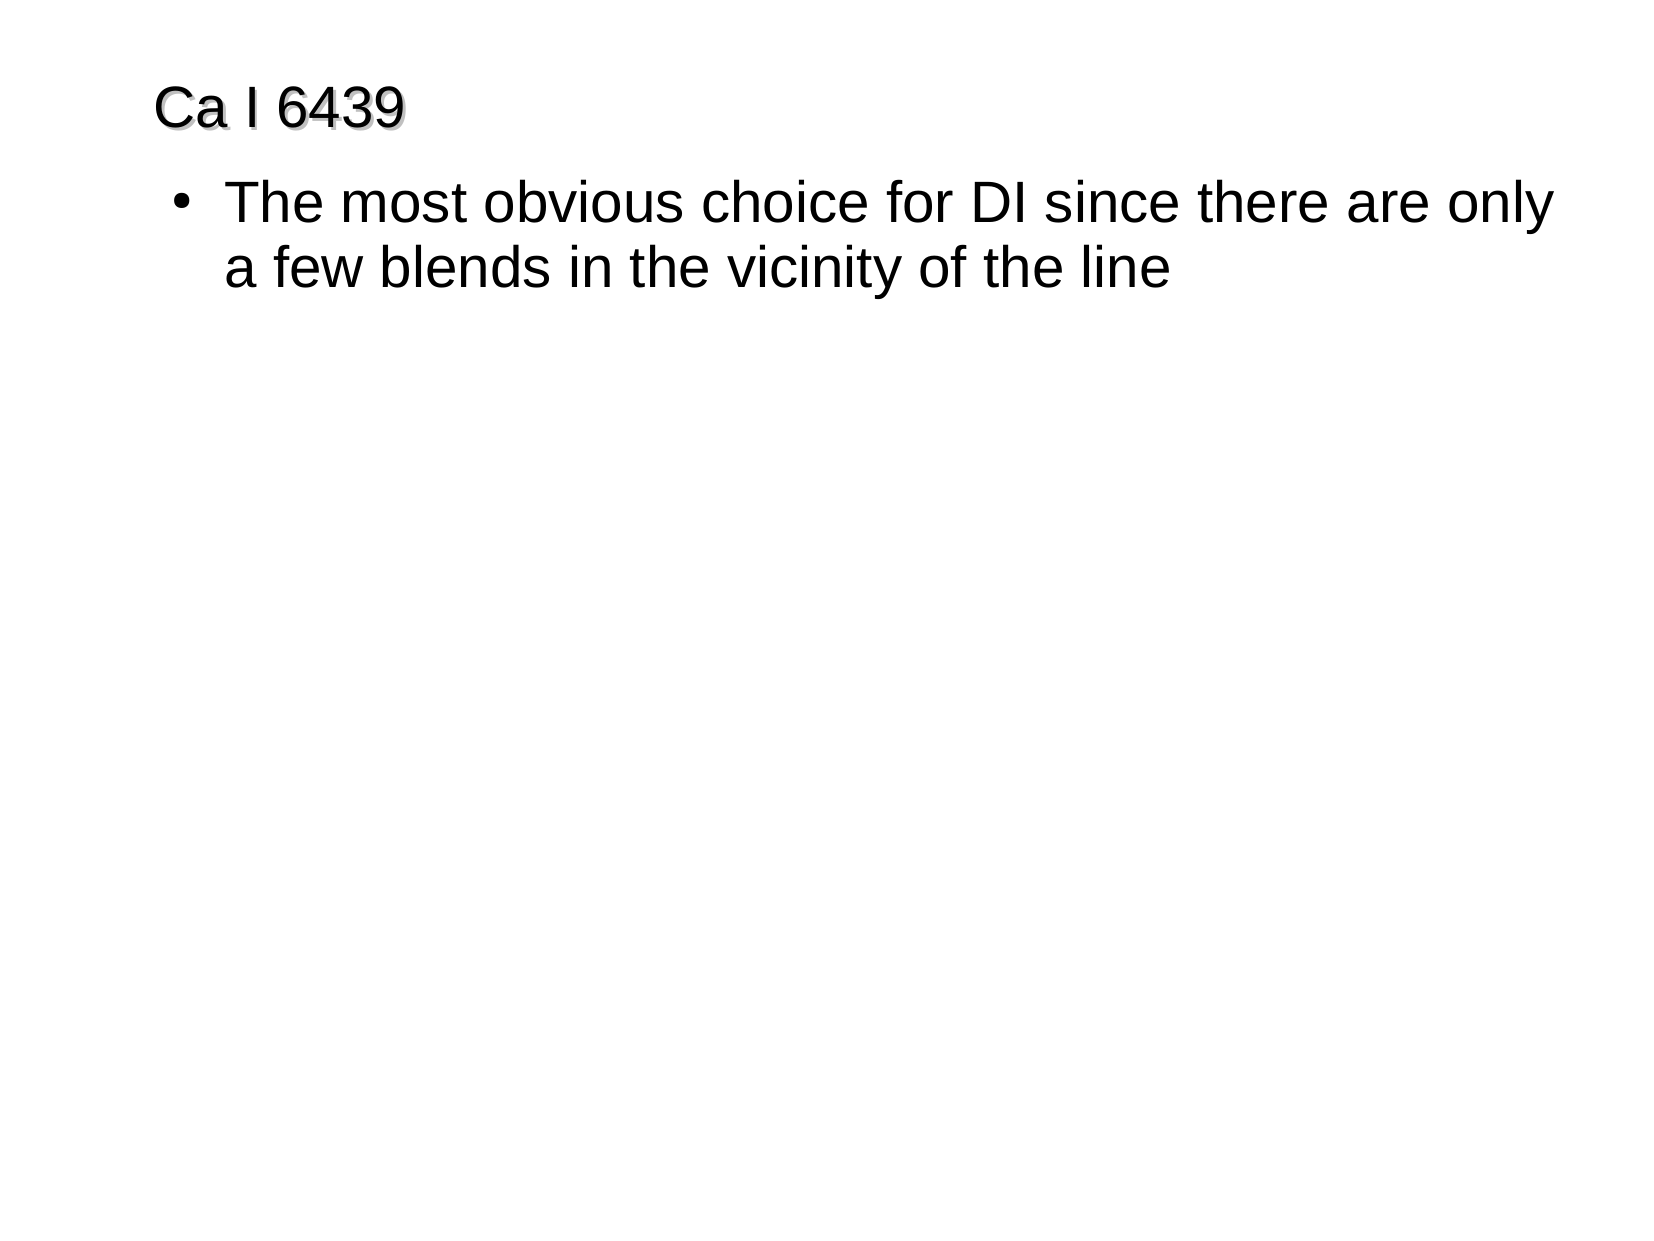

# Ca I 6439
The most obvious choice for DI since there are only a few blends in the vicinity of the line